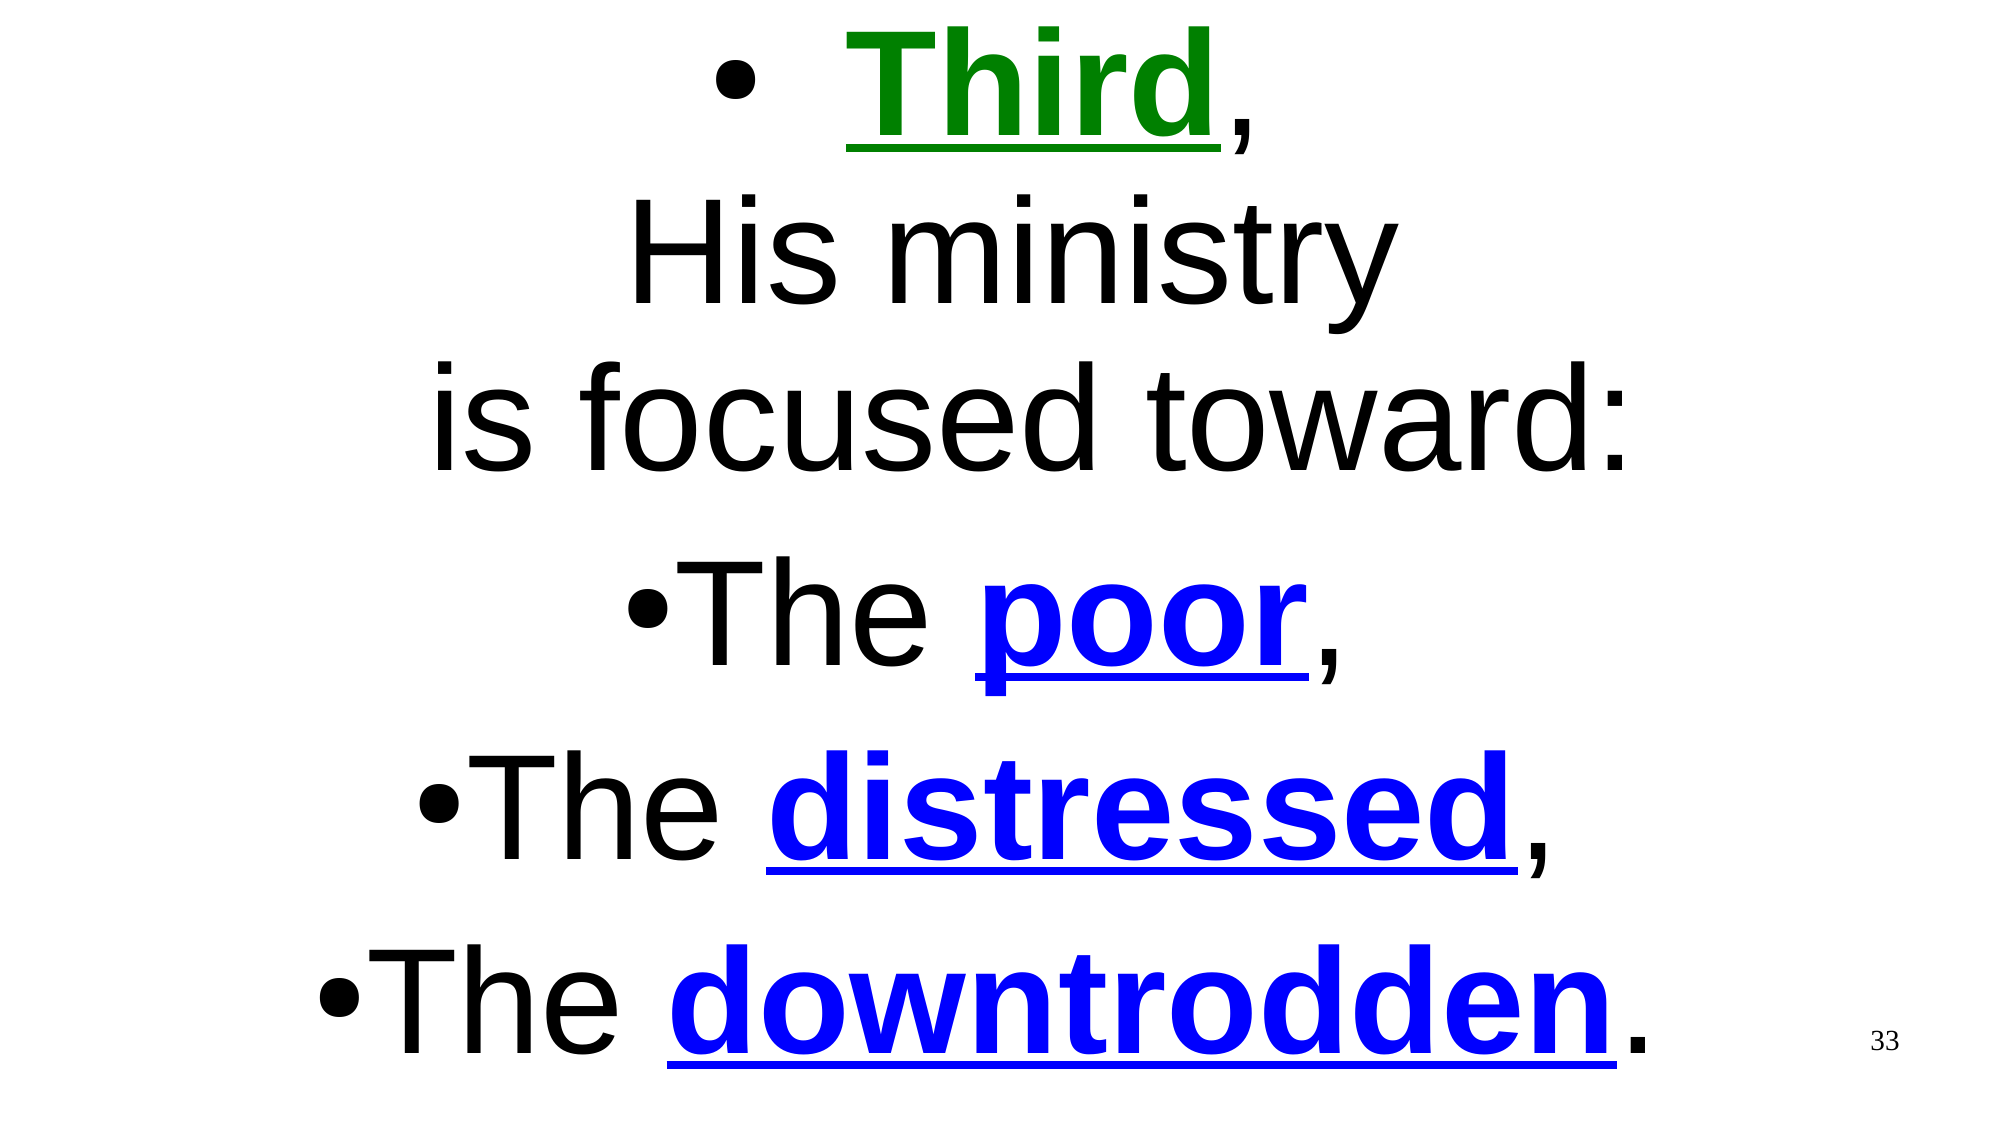

# Third, His ministry is focused toward:
The poor,
The distressed,
The downtrodden.
33